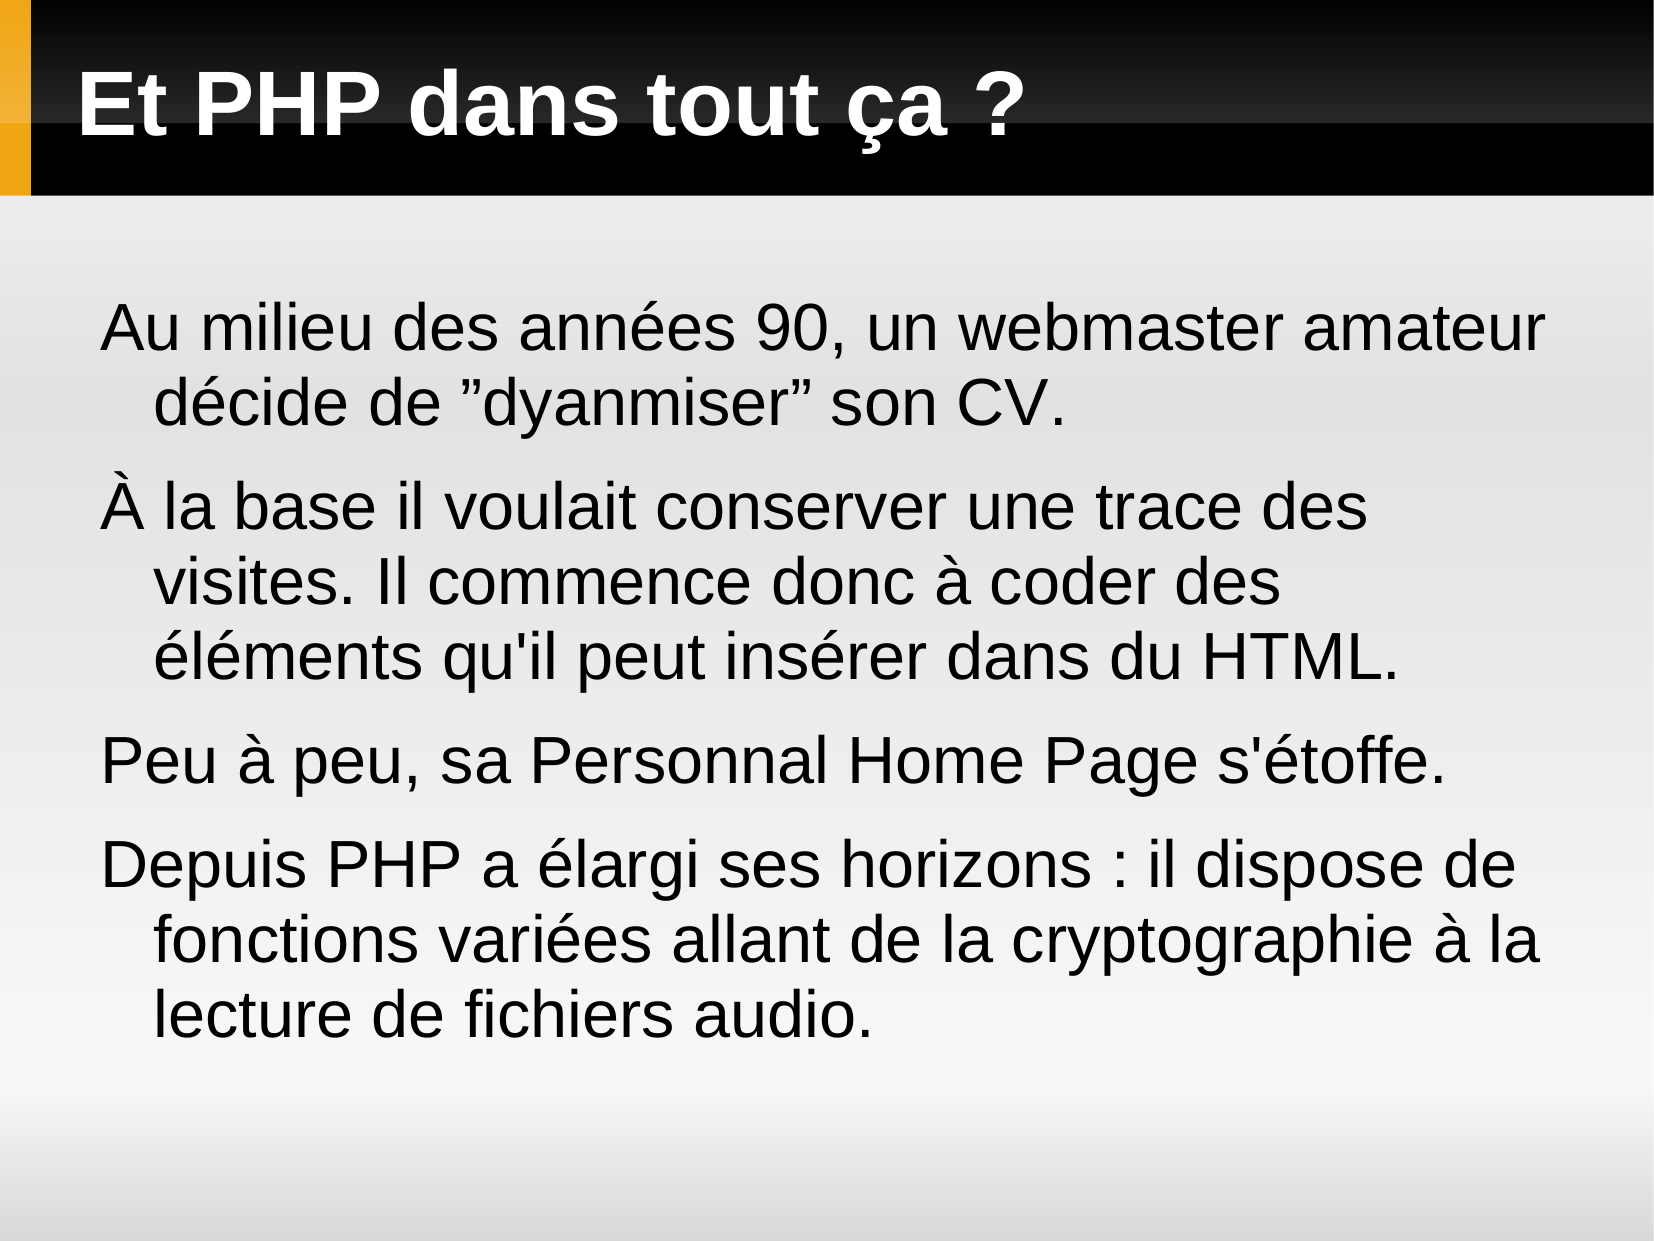

# Et PHP dans tout ça ?
Au milieu des années 90, un webmaster amateur décide de ”dyanmiser” son CV.
À la base il voulait conserver une trace des visites. Il commence donc à coder des éléments qu'il peut insérer dans du HTML.
Peu à peu, sa Personnal Home Page s'étoffe.
Depuis PHP a élargi ses horizons : il dispose de fonctions variées allant de la cryptographie à la lecture de fichiers audio.